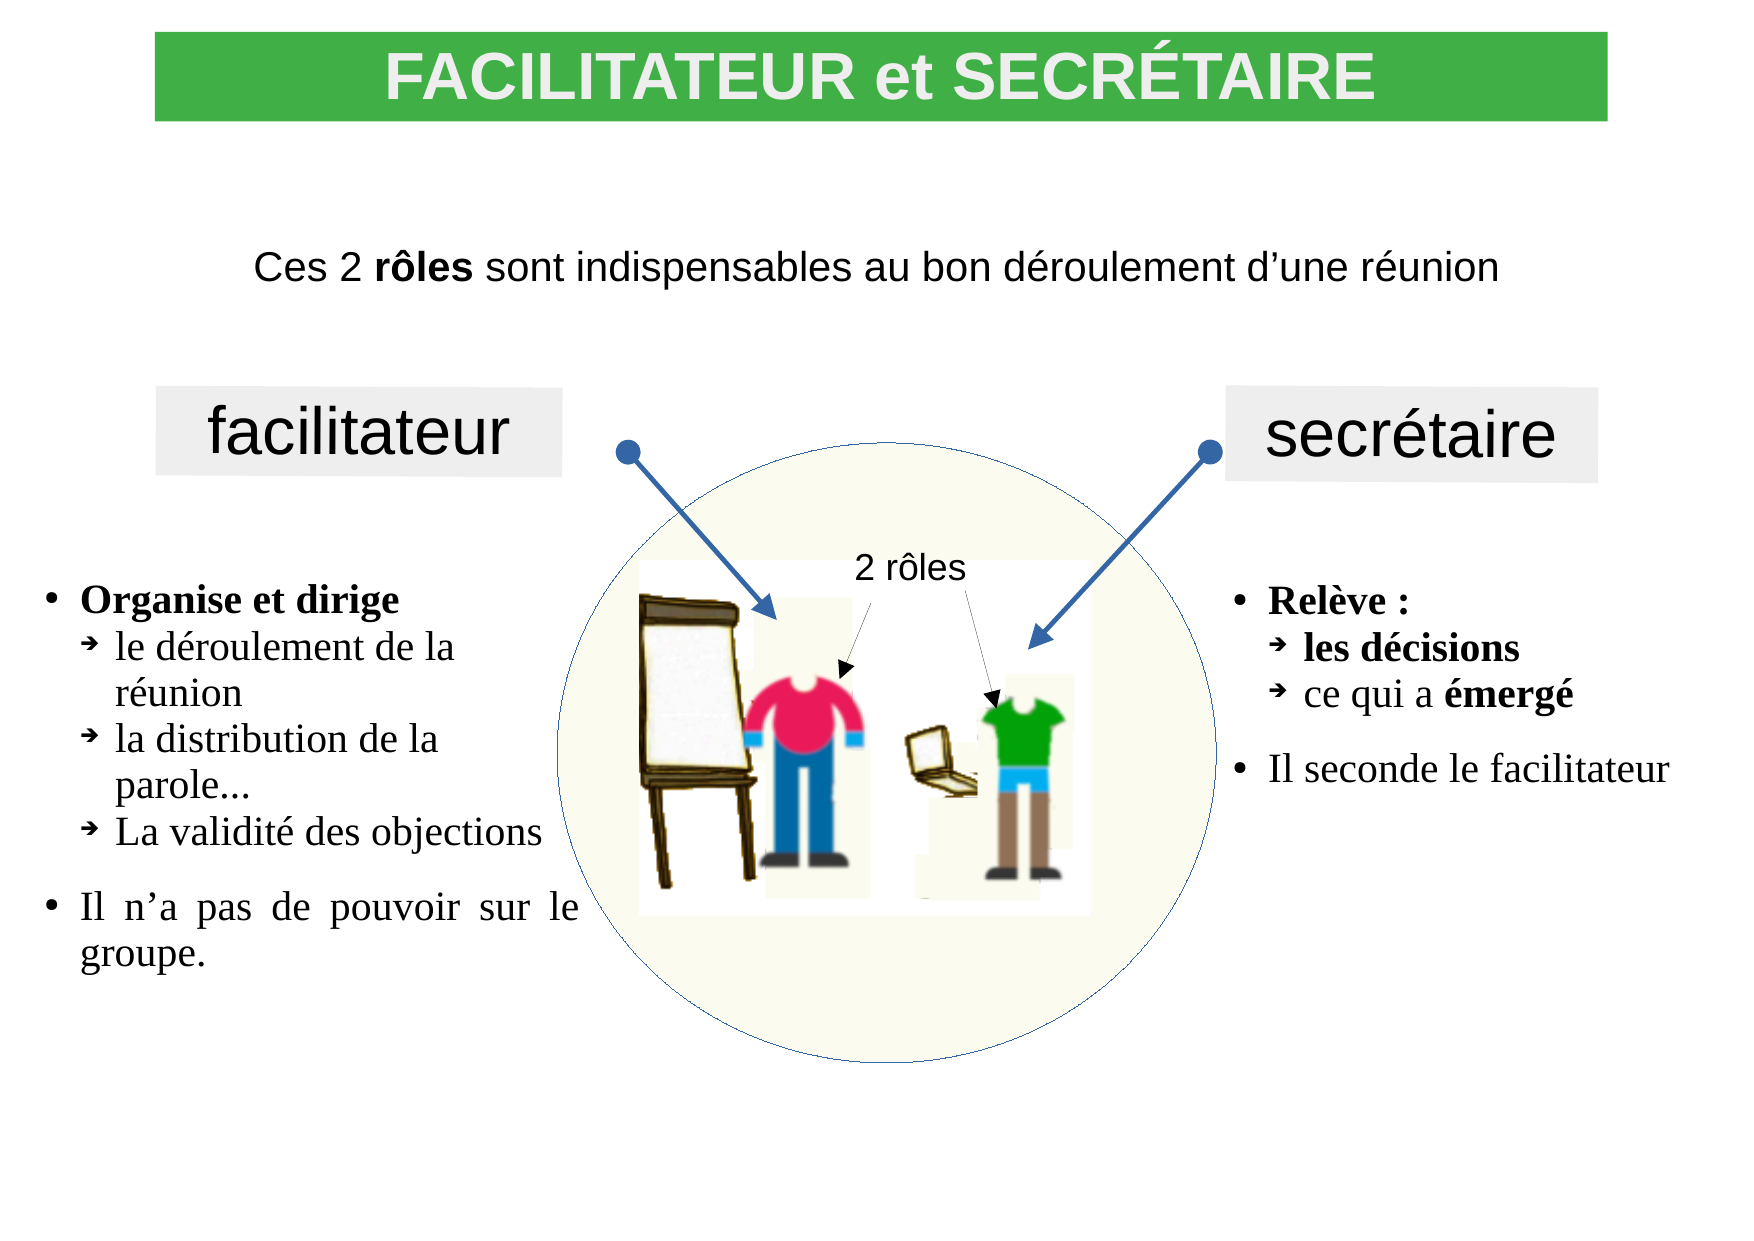

FACILITATEUR et SECRÉTAIRE
Ces 2 rôles sont indispensables au bon déroulement d’une réunion
secrétaire
facilitateur
2 rôles
Organise et dirige
le déroulement de la réunion
la distribution de la parole...
La validité des objections
Il n’a pas de pouvoir sur le groupe.
Relève :
les décisions
ce qui a émergé
Il seconde le facilitateur